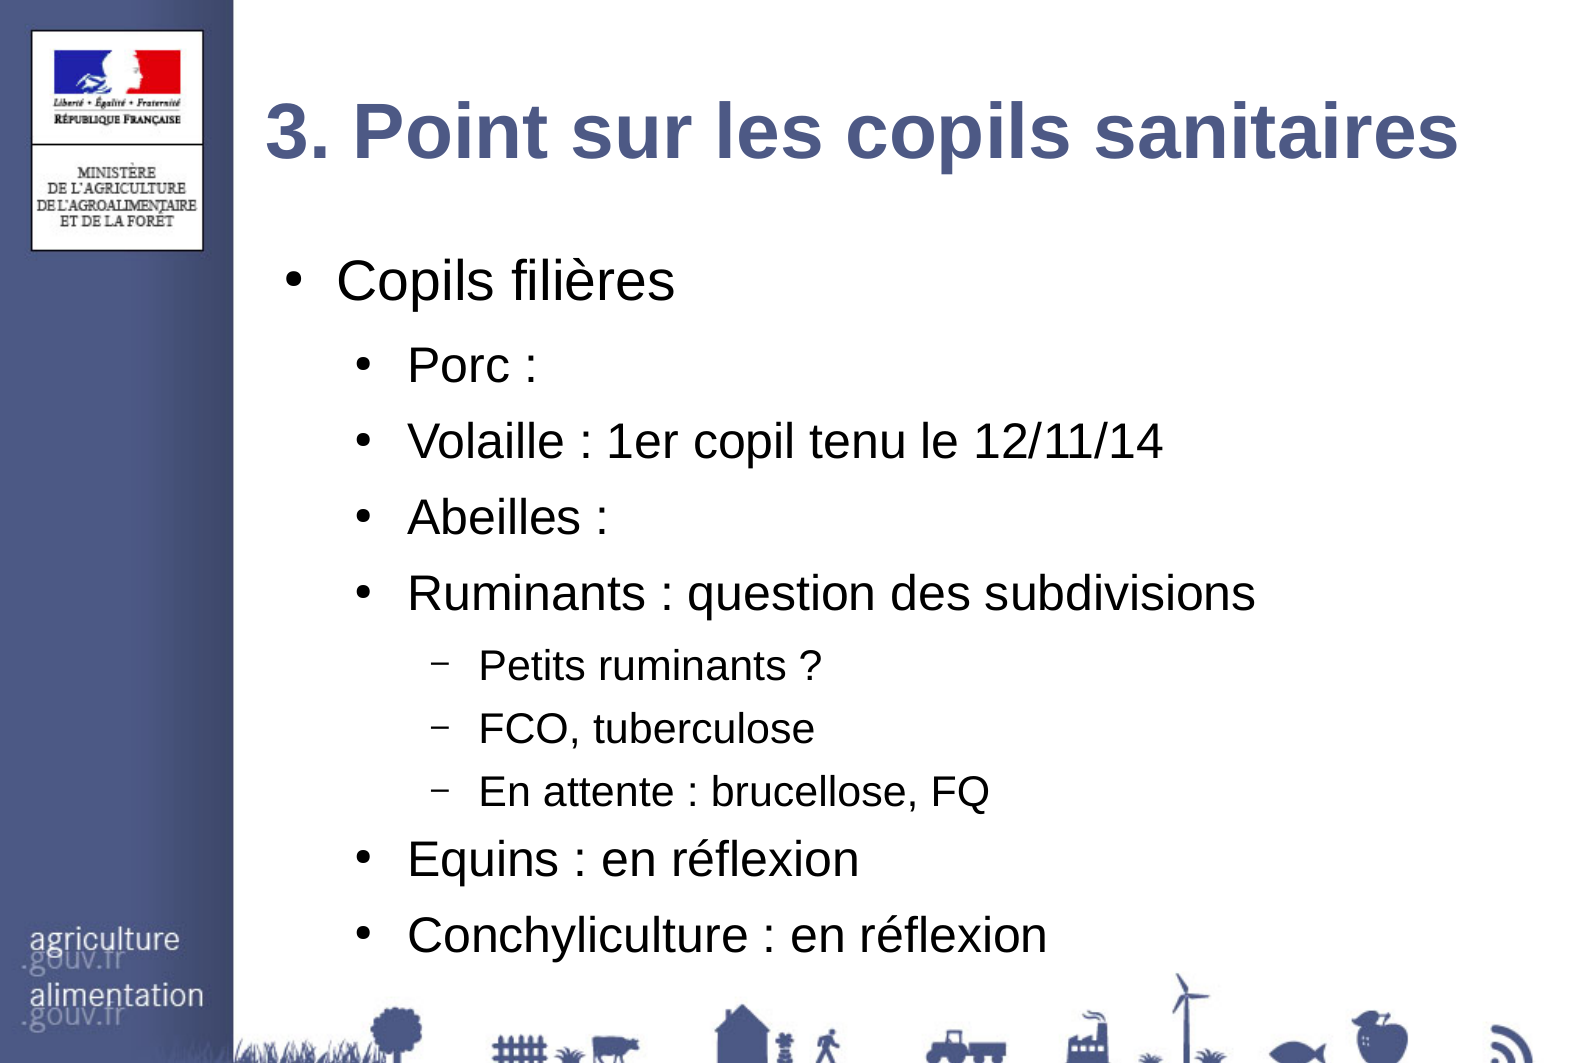

# 3. Point sur les copils sanitaires
Copils filières
Porc :
Volaille : 1er copil tenu le 12/11/14
Abeilles :
Ruminants : question des subdivisions
Petits ruminants ?
FCO, tuberculose
En attente : brucellose, FQ
Equins : en réflexion
Conchyliculture : en réflexion